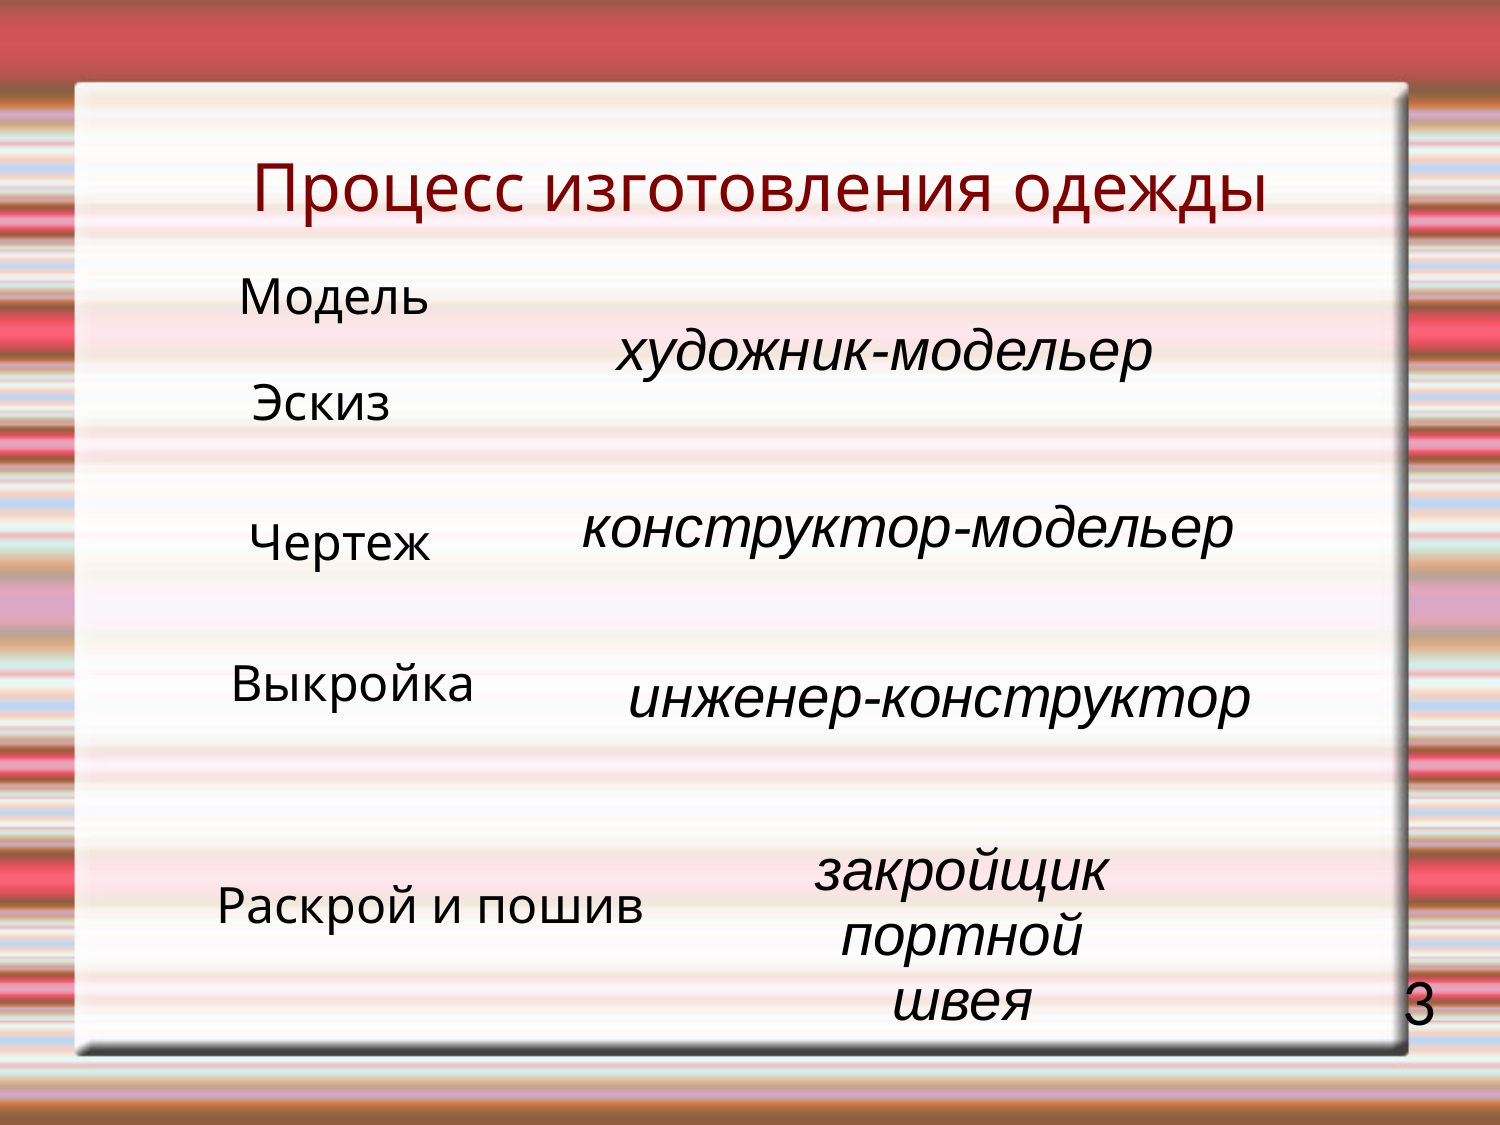

Процесс изготовления одежды
Модель
художник-модельер
Эскиз
конструктор-модельер
Чертеж
Выкройка
инженер-конструктор
закройщик
портной
швея
Раскрой и пошив
3